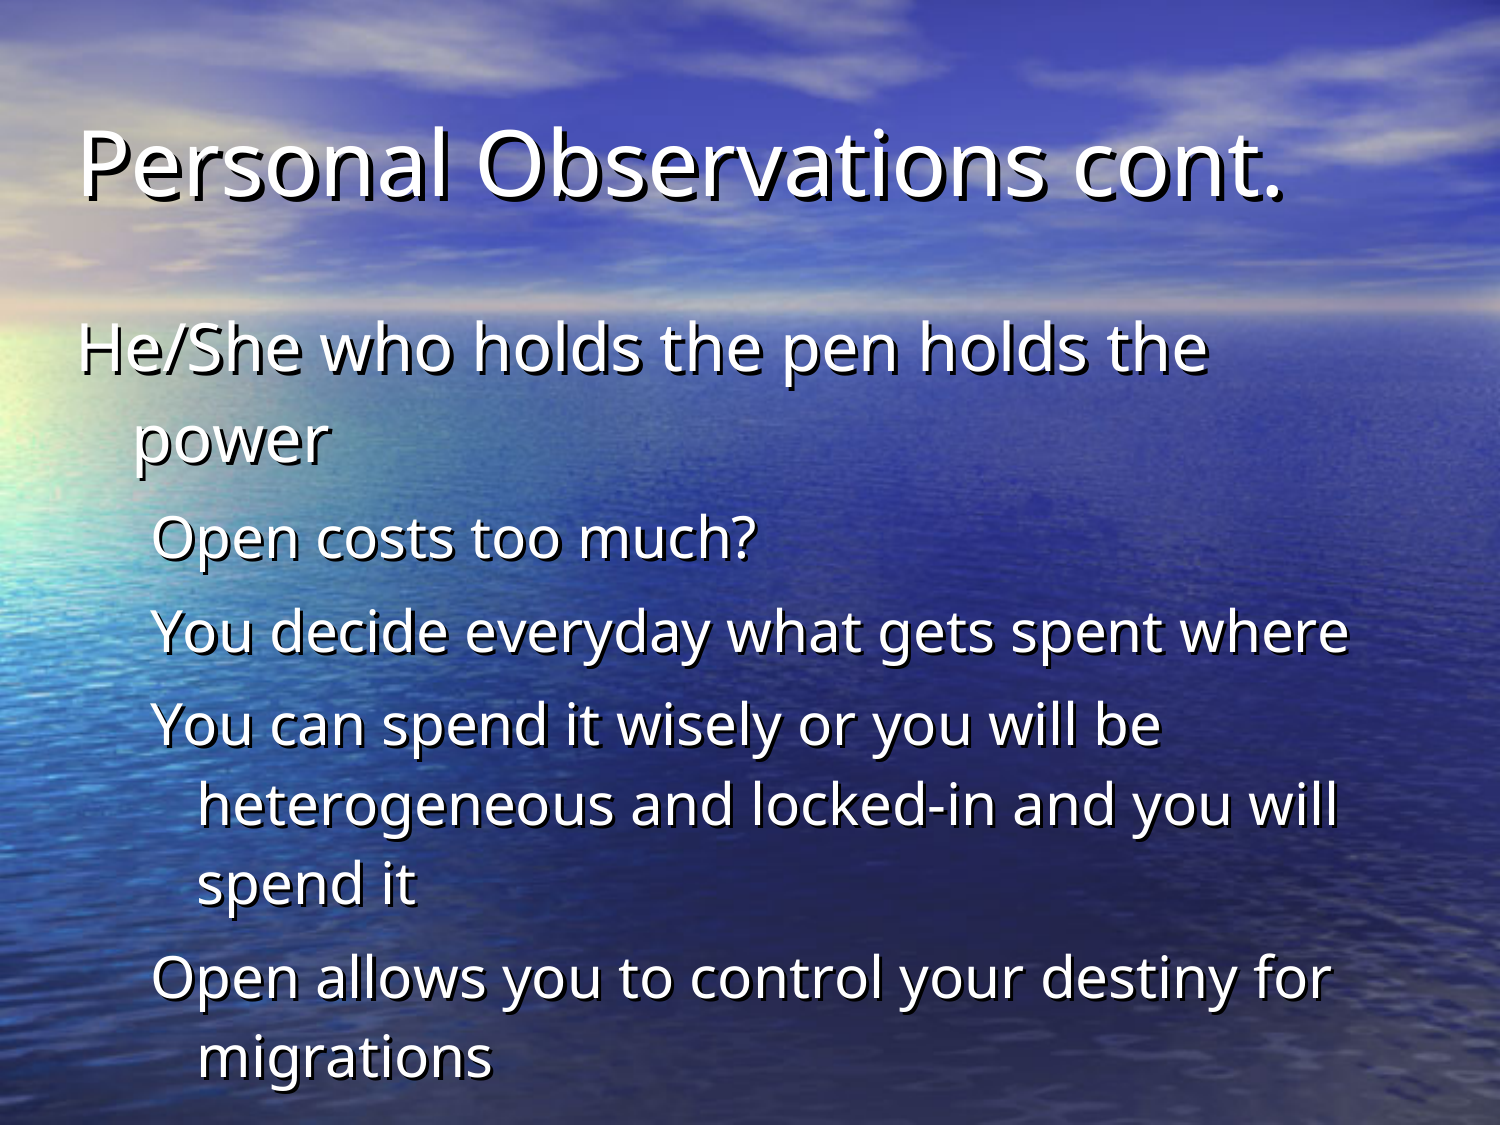

# Personal Observations cont.
He/She who holds the pen holds the power
Open costs too much?
You decide everyday what gets spent where
You can spend it wisely or you will be heterogeneous and locked-in and you will spend it
Open allows you to control your destiny for migrations
And Open is therefore a wonderful enabler to and for your personal sovereignty